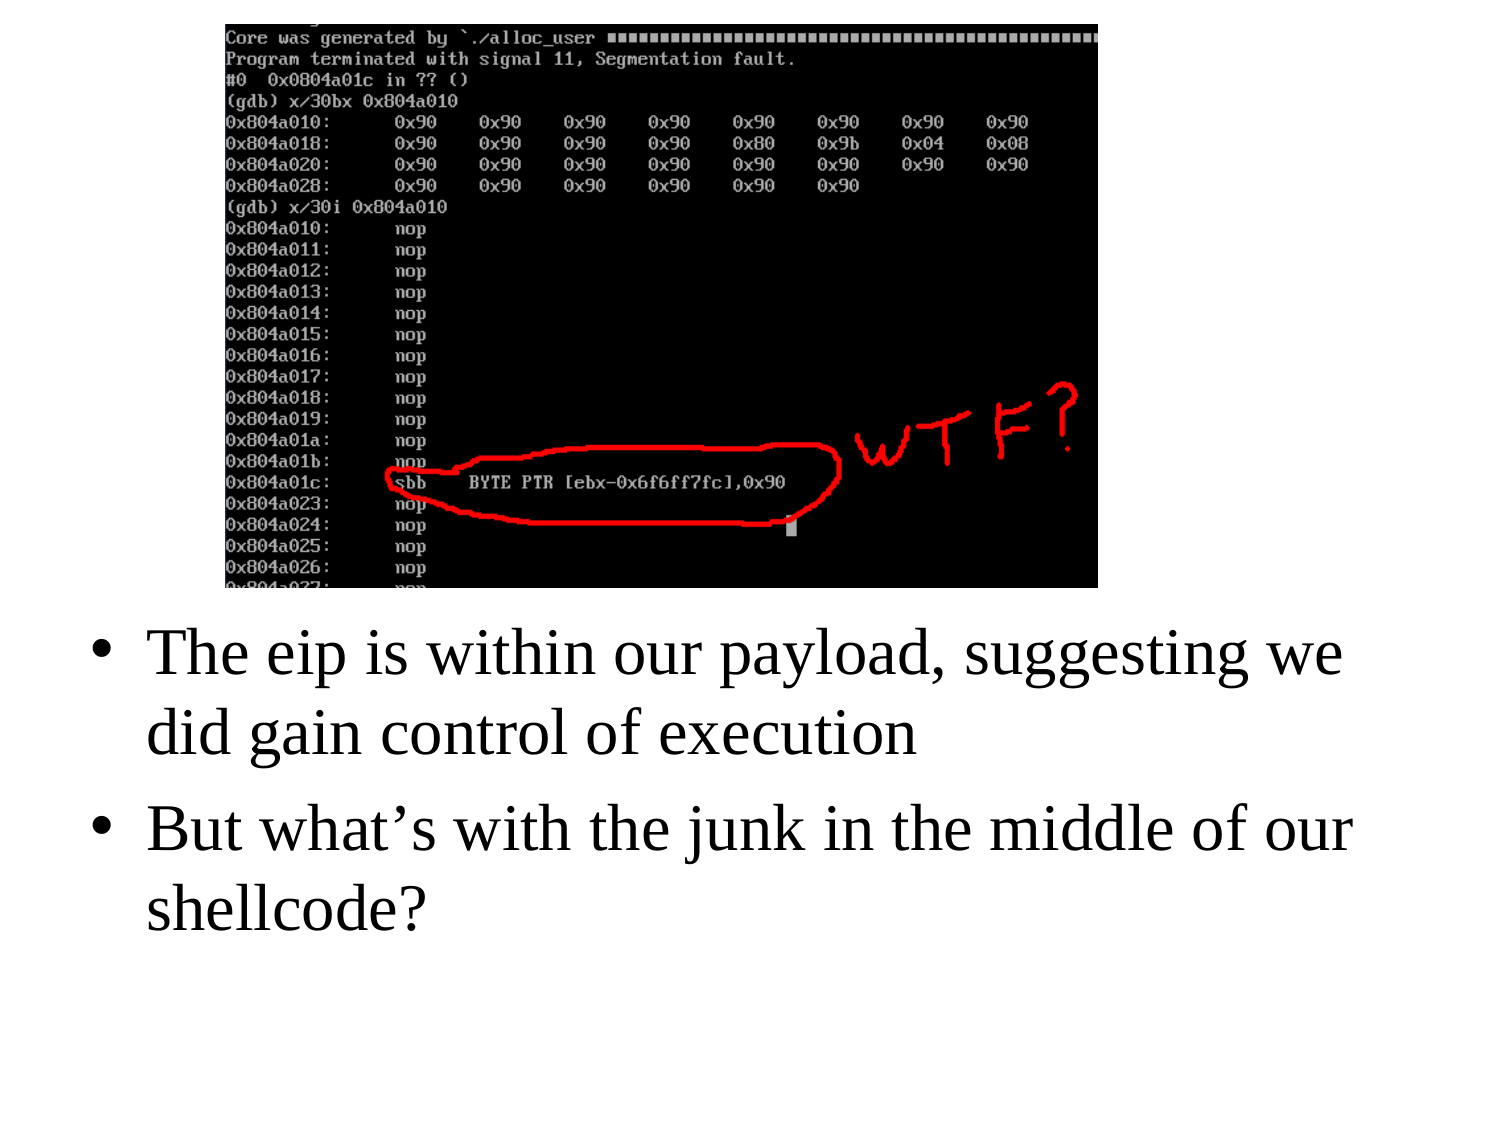

# The eip is within our payload, suggesting we did gain control of execution
But what’s with the junk in the middle of our shellcode?